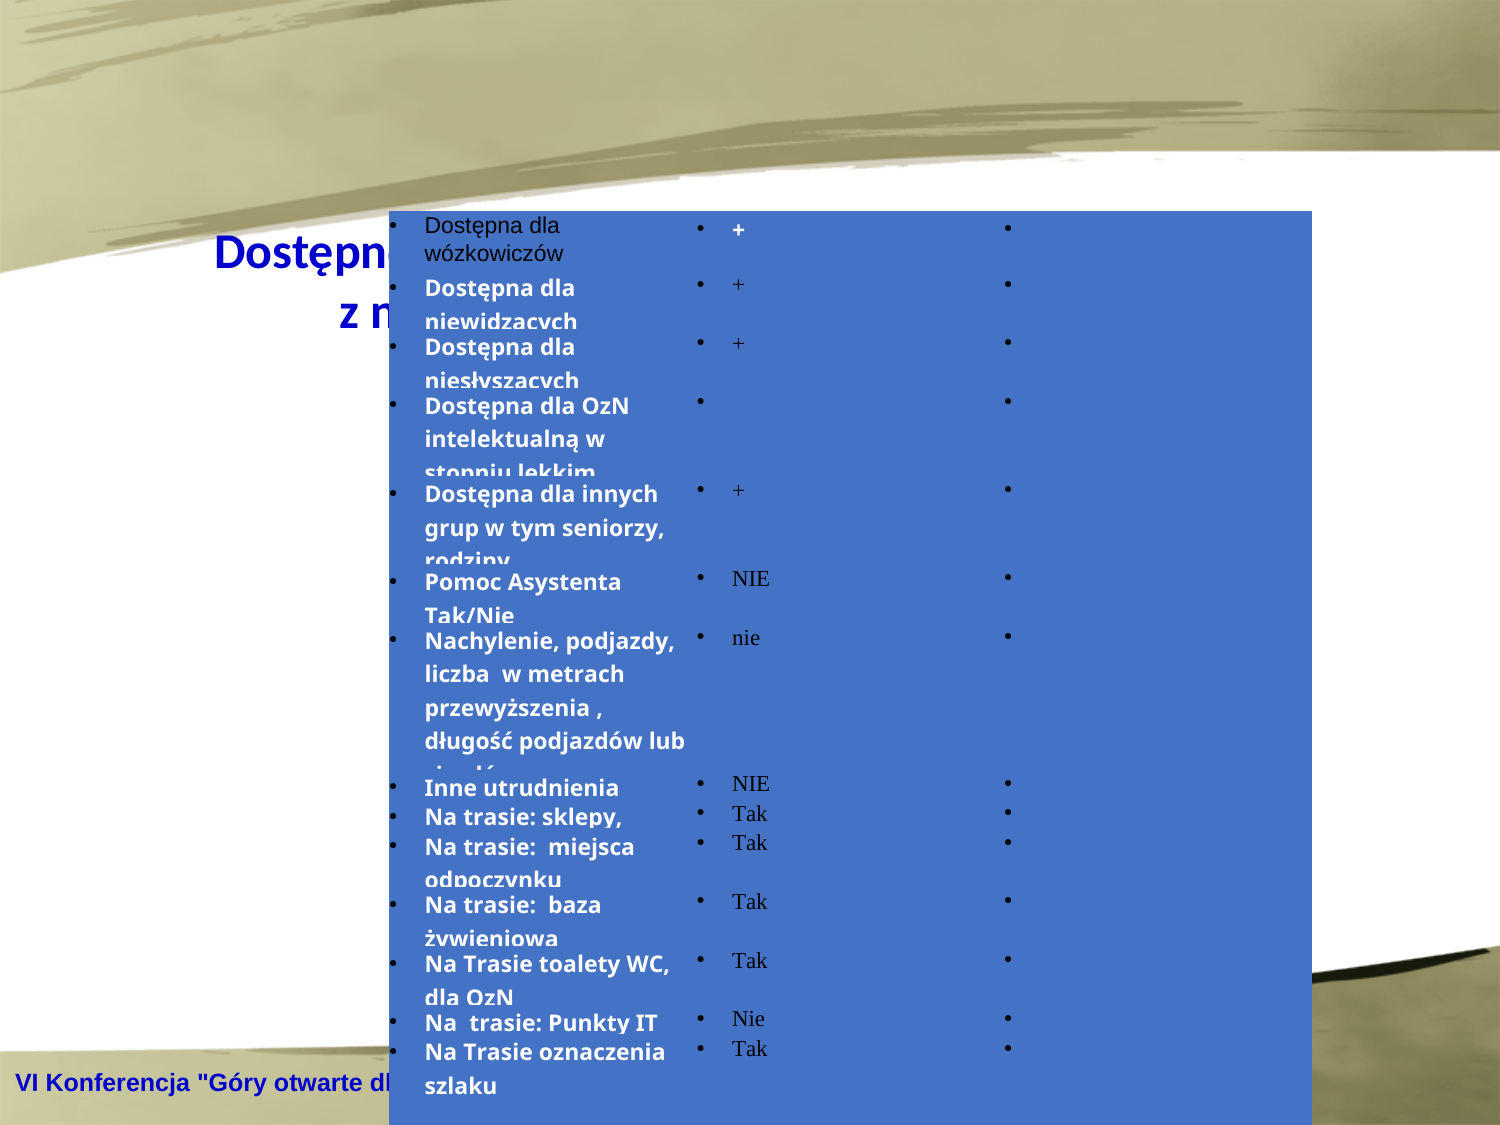

Dostępność turystyczna trasy górskich dla osób z niepełnosprawnościami na terenie Polski
| Dostępna dla wózkowiczów | + | |
| --- | --- | --- |
| Dostępna dla niewidzących | + | |
| Dostępna dla niesłyszących | + | |
| Dostępna dla OzN intelektualną w stopniu lekkim | | |
| Dostępna dla innych grup w tym seniorzy, rodziny, | + | |
| Pomoc Asystenta Tak/Nie | NIE | |
| Nachylenie, podjazdy, liczba w metrach przewyższenia , długość podjazdów lub zjazdów | nie | |
| Inne utrudnienia | NIE | |
| Na trasie: sklepy, | Tak | |
| Na trasie: miejsca odpoczynku | Tak | |
| Na trasie: baza żywieniowa | Tak | |
| Na Trasie toalety WC, dla OzN | Tak | |
| Na trasie: Punkty IT | Nie | |
| Na Trasie oznaczenia szlaku Na Trasie: opisy, mapy | Tak | |
| Trasa weryfikowane | TAK | |
| Przez OzN wózek, niedowidzącą, niedosłyszącą | 3 x Tak | |
| Info typu qr kod, www, prowadzący po trasie | Tak/nie , nazwa | |
| Inne UWAGI do Trasy | | |
VI Konferencja "Góry otwarte dla wszystkich".